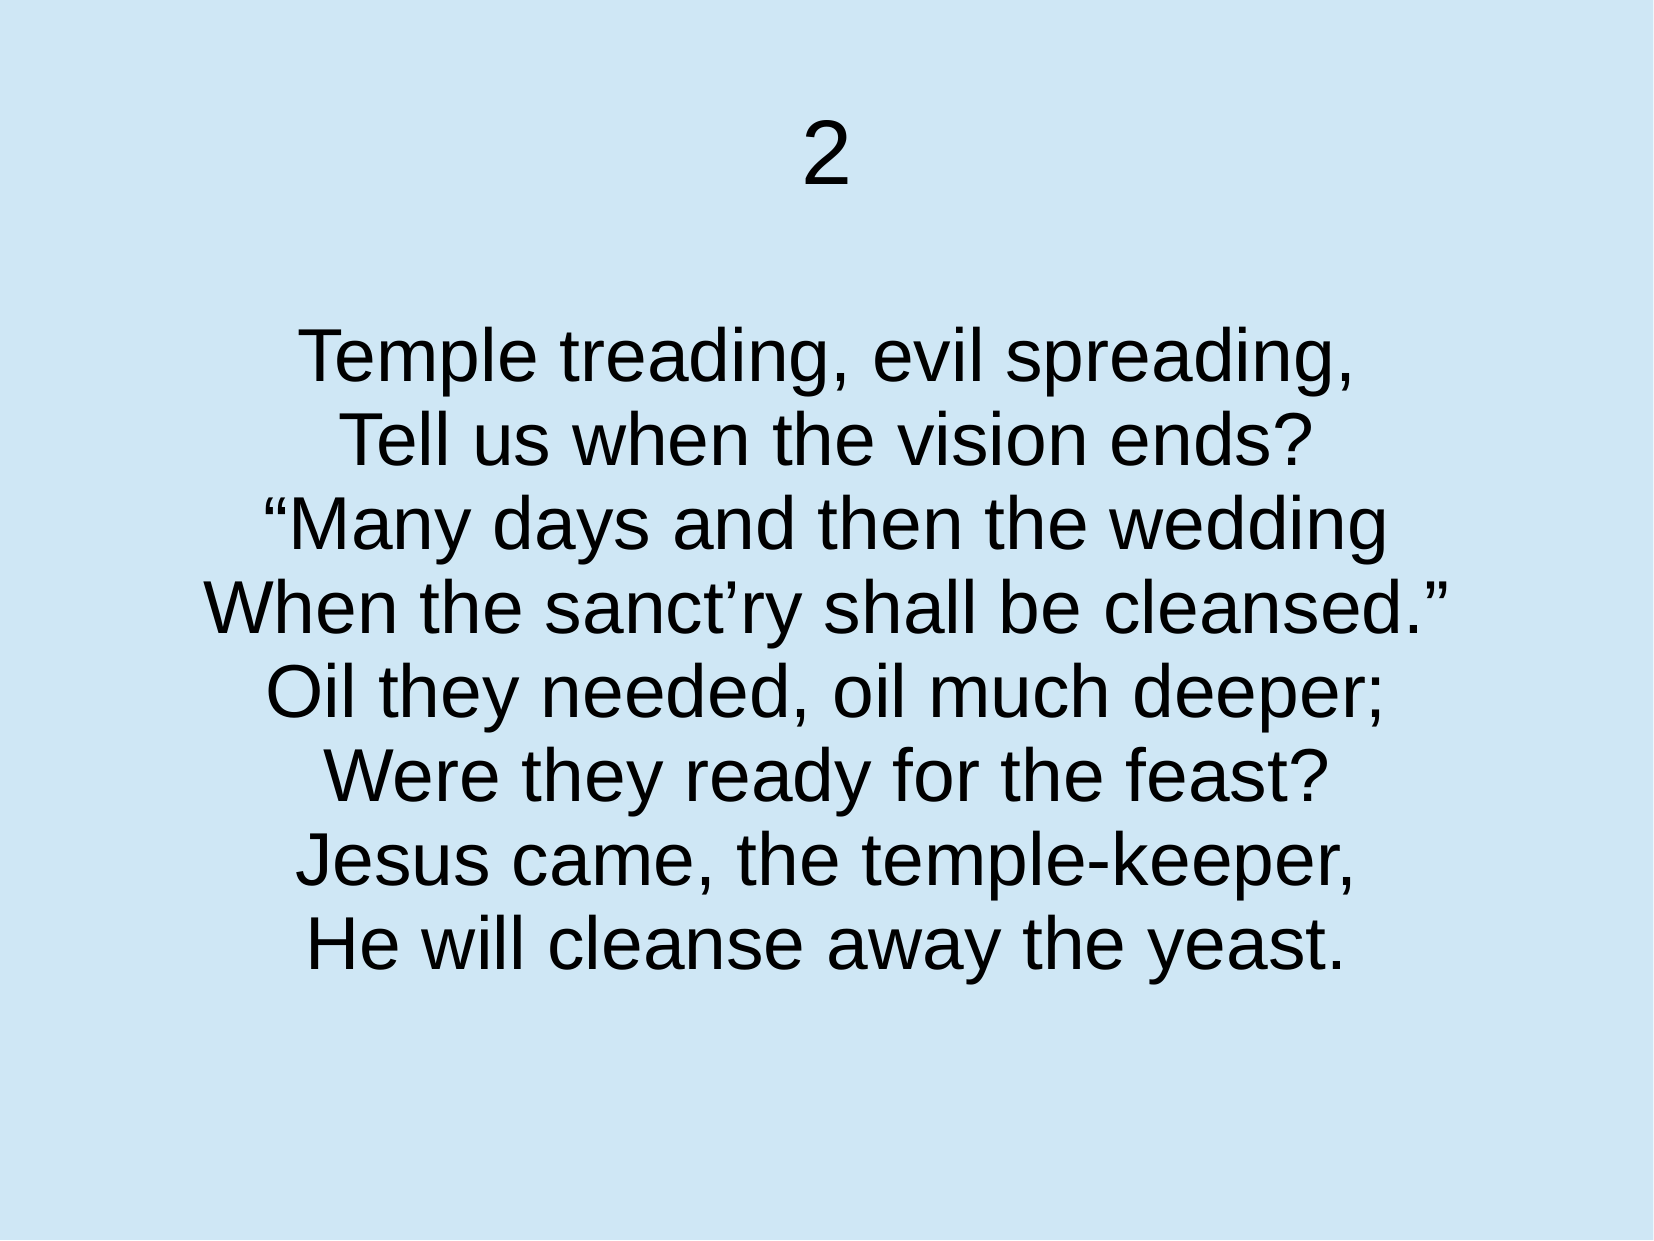

# 2
Temple treading, evil spreading,
Tell us when the vision ends?
“Many days and then the wedding
When the sanct’ry shall be cleansed.”
Oil they needed, oil much deeper;
Were they ready for the feast?
Jesus came, the temple-keeper,
He will cleanse away the yeast.